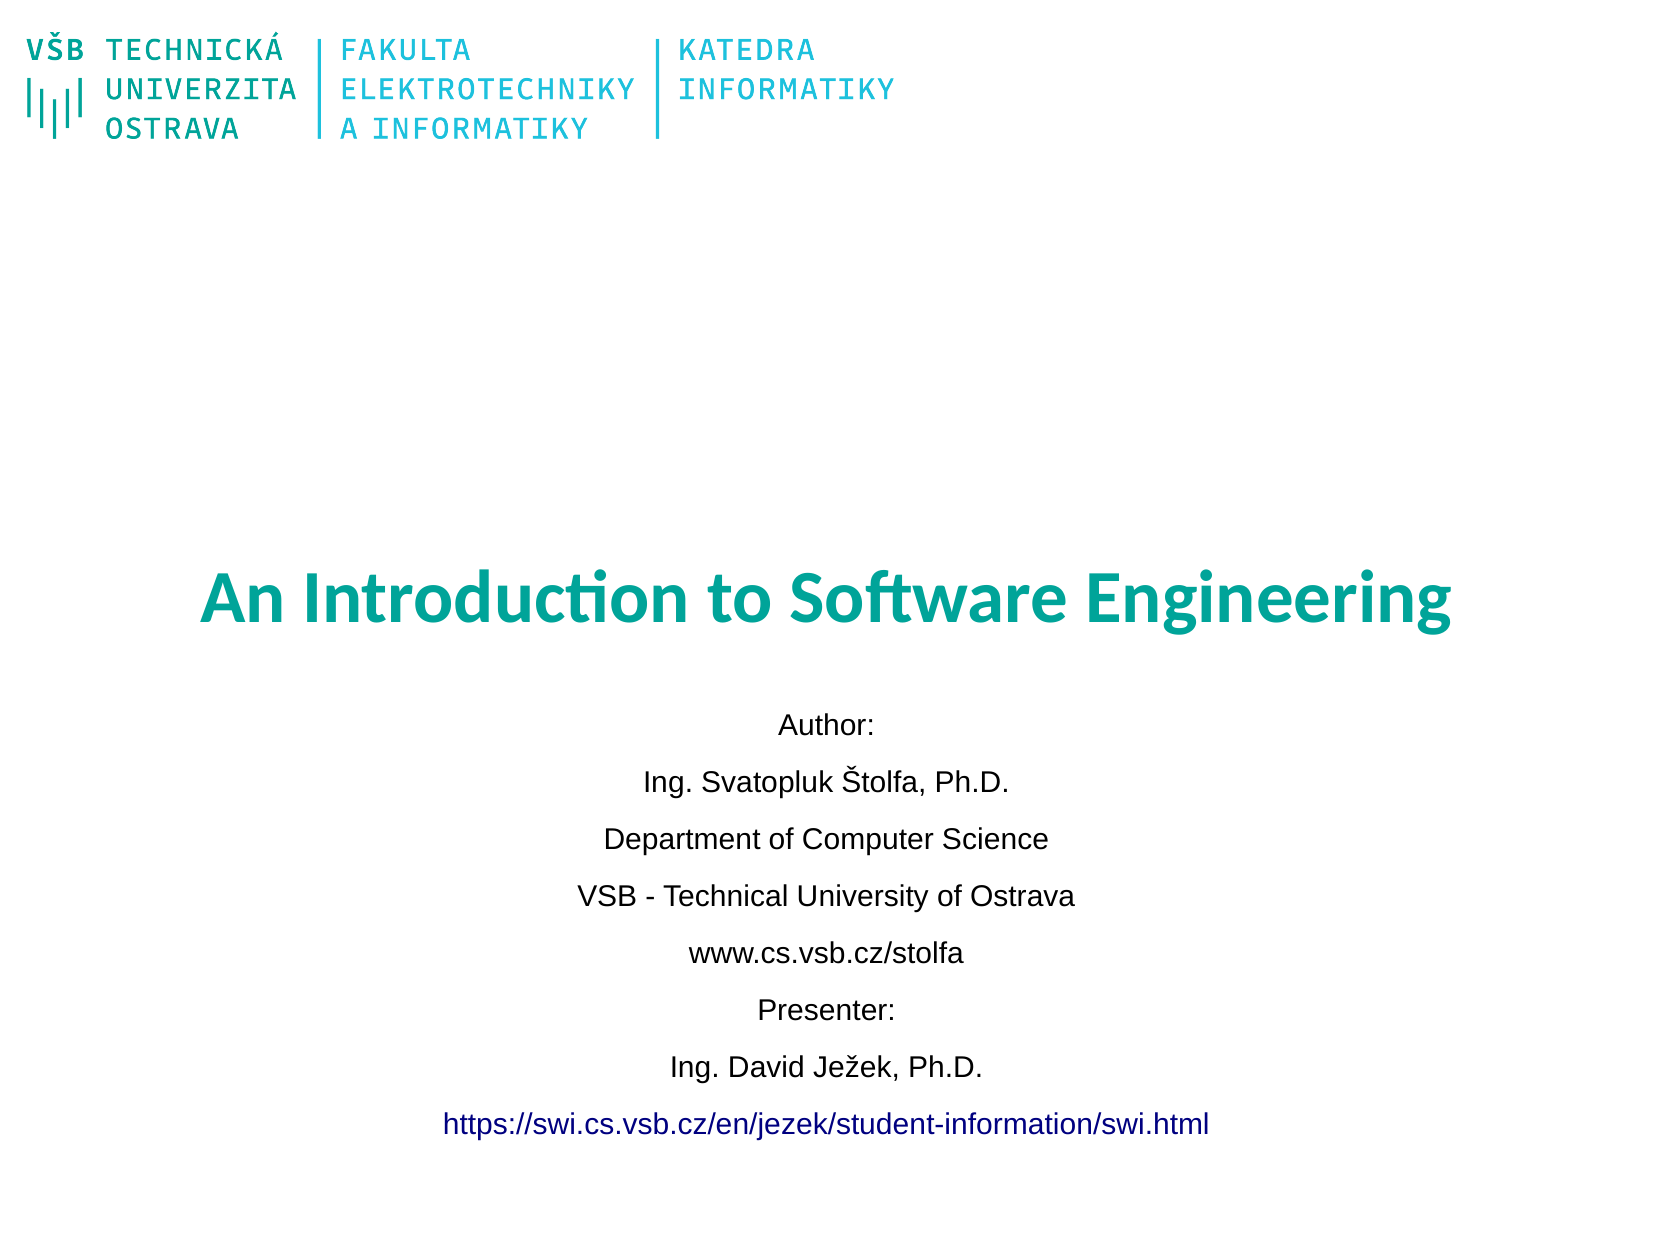

# An Introduction to Software Engineering
Author:
Ing. Svatopluk Štolfa, Ph.D.
Department of Computer Science
VSB - Technical University of Ostrava
www.cs.vsb.cz/stolfa
Presenter:
Ing. David Ježek, Ph.D.
https://swi.cs.vsb.cz/en/jezek/student-information/swi.html